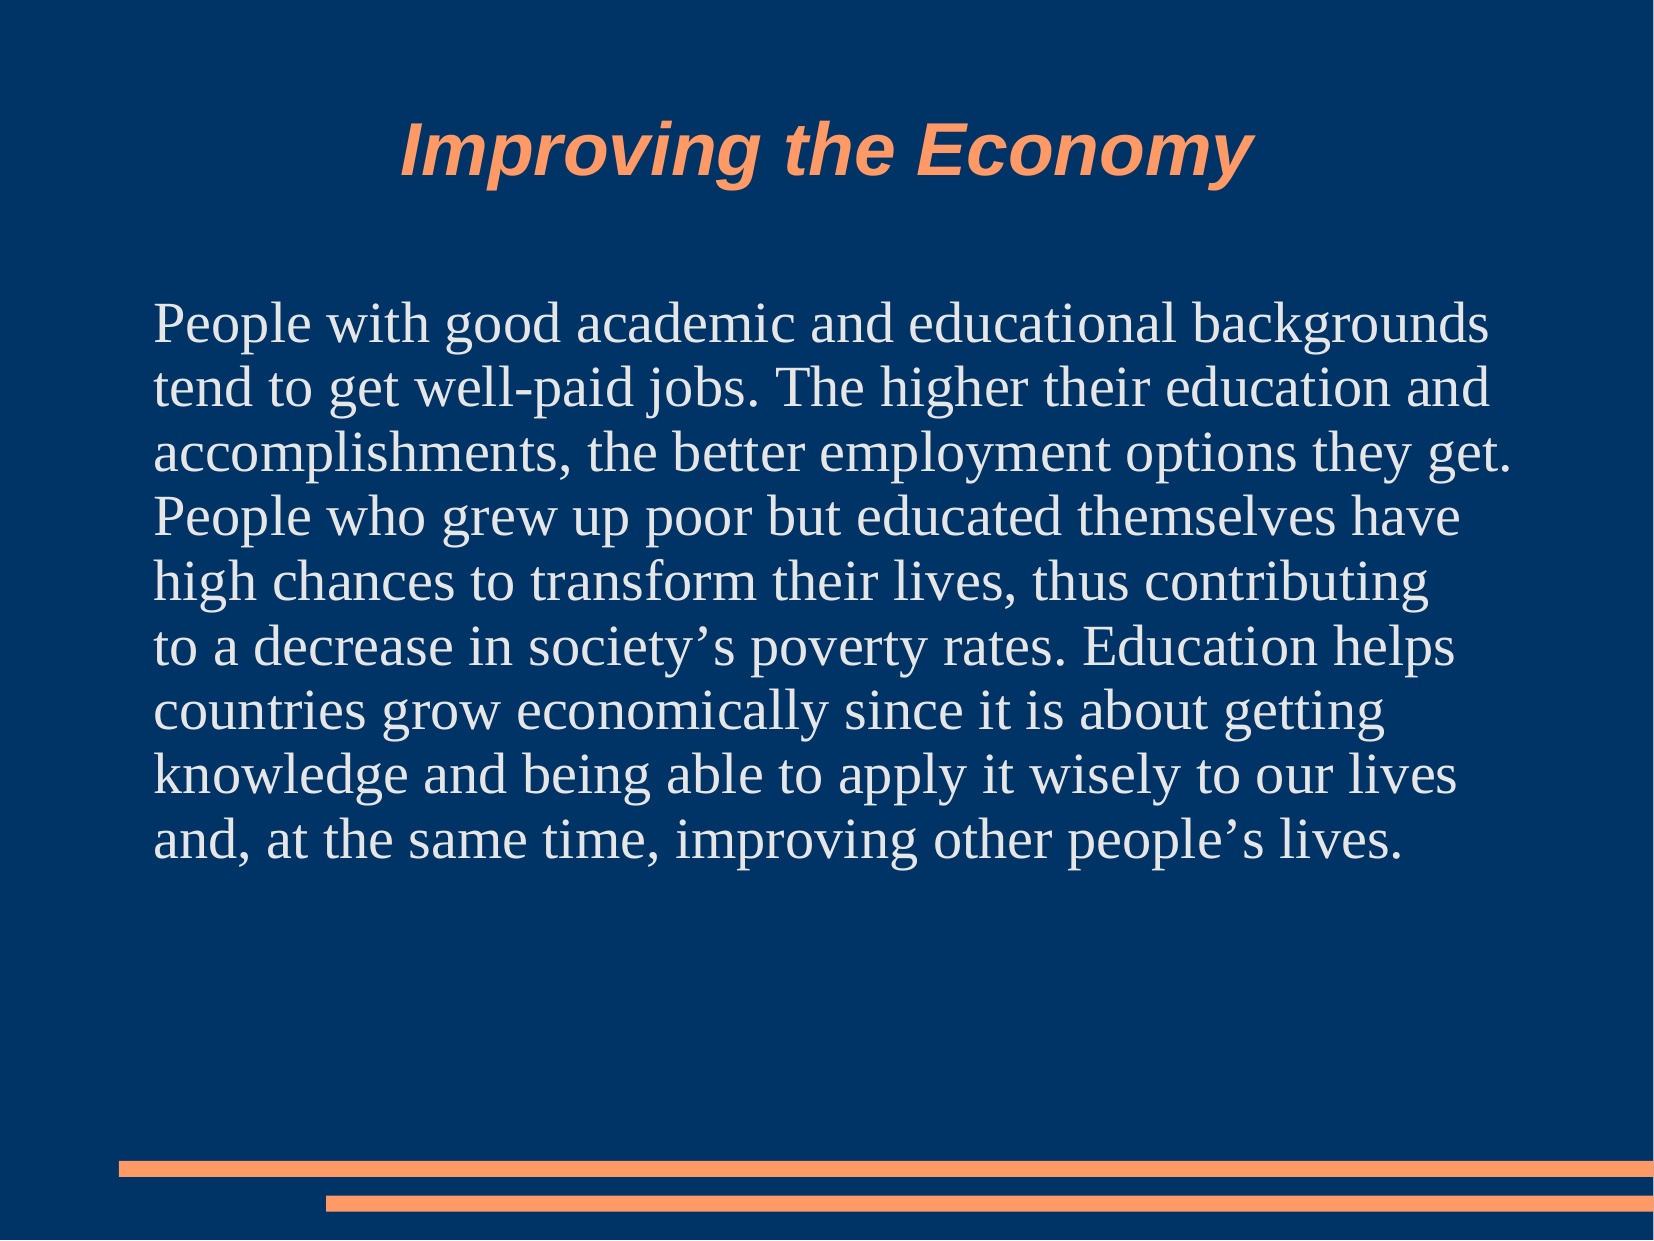

# Improving the Economy
People with good academic and educational backgrounds tend to get well-paid jobs. The higher their education and accomplishments, the better employment options they get. People who grew up poor but educated themselves have high chances to transform their lives, thus contributing
to a decrease in society’s poverty rates. Education helps countries grow economically since it is about getting knowledge and being able to apply it wisely to our lives and, at the same time, improving other people’s lives.